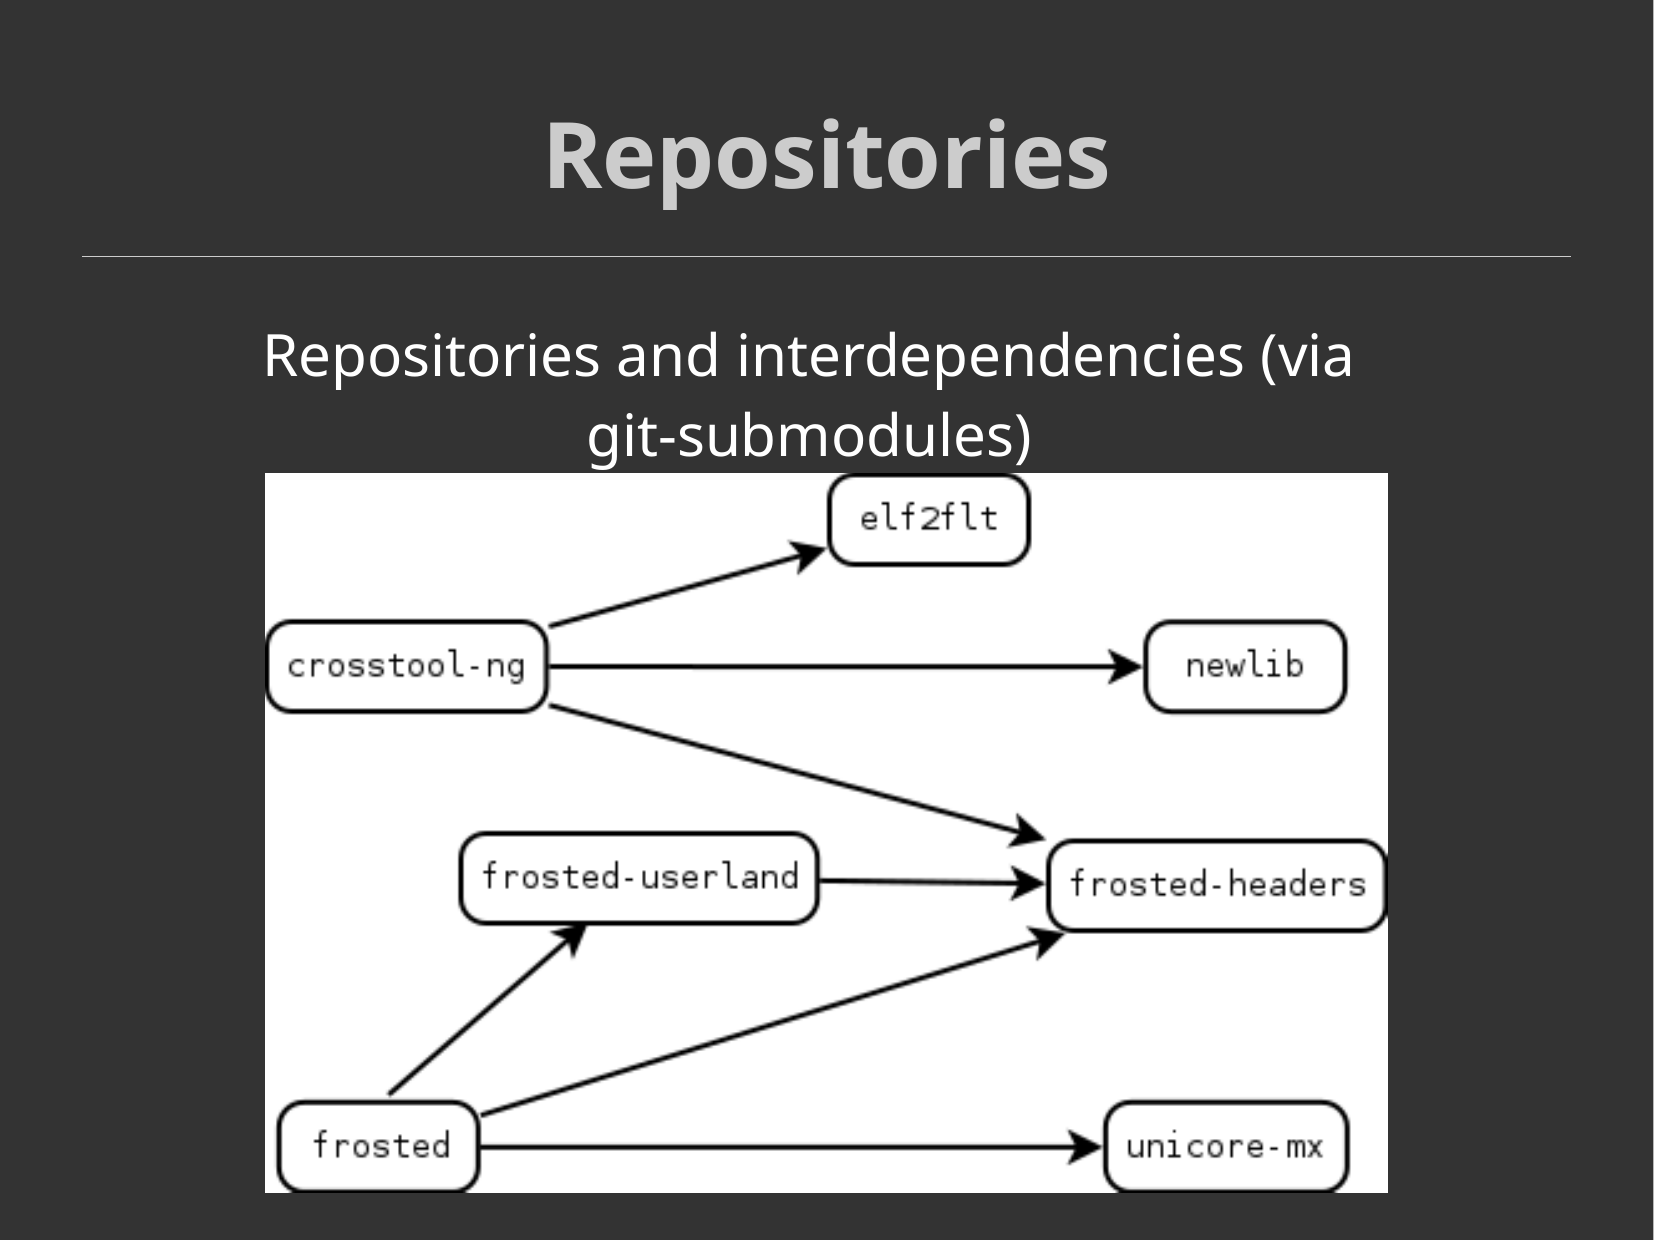

# Repositories
Repositories and interdependencies (via git-submodules)